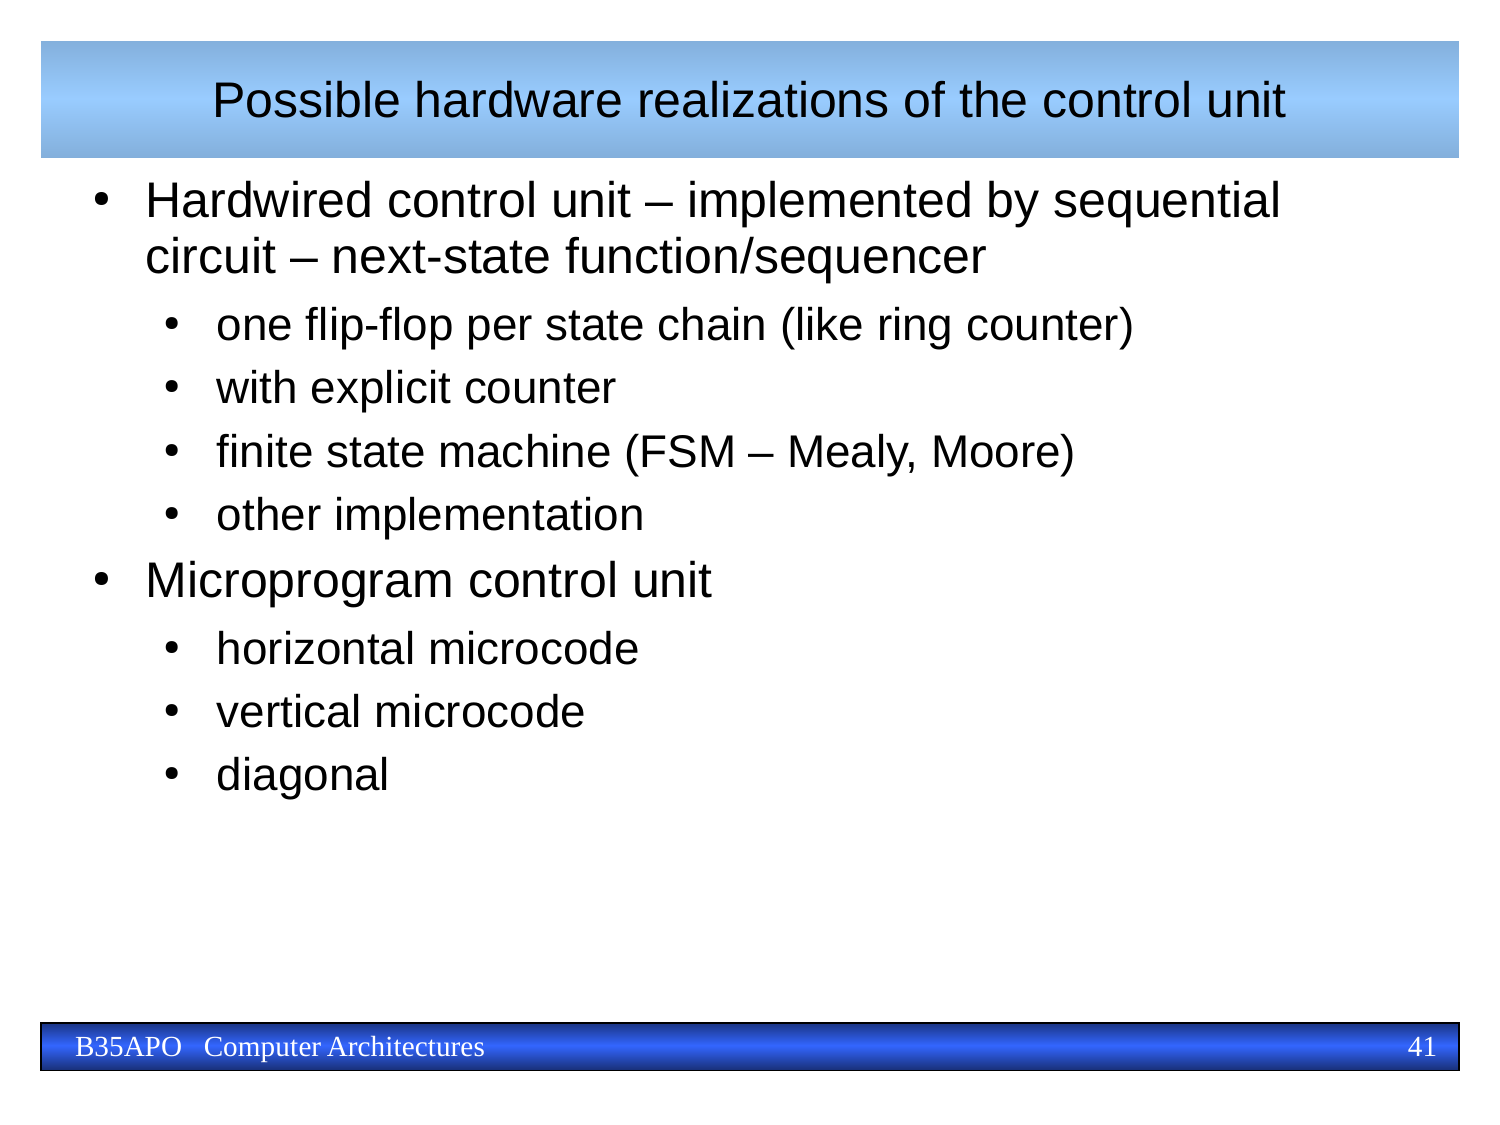

# Possible hardware realizations of the control unit
Hardwired control unit – implemented by sequential circuit – next-state function/sequencer
one flip-flop per state chain (like ring counter)
with explicit counter
finite state machine (FSM – Mealy, Moore)
other implementation
Microprogram control unit
horizontal microcode
vertical microcode
diagonal
B35APO Computer Architectures
41